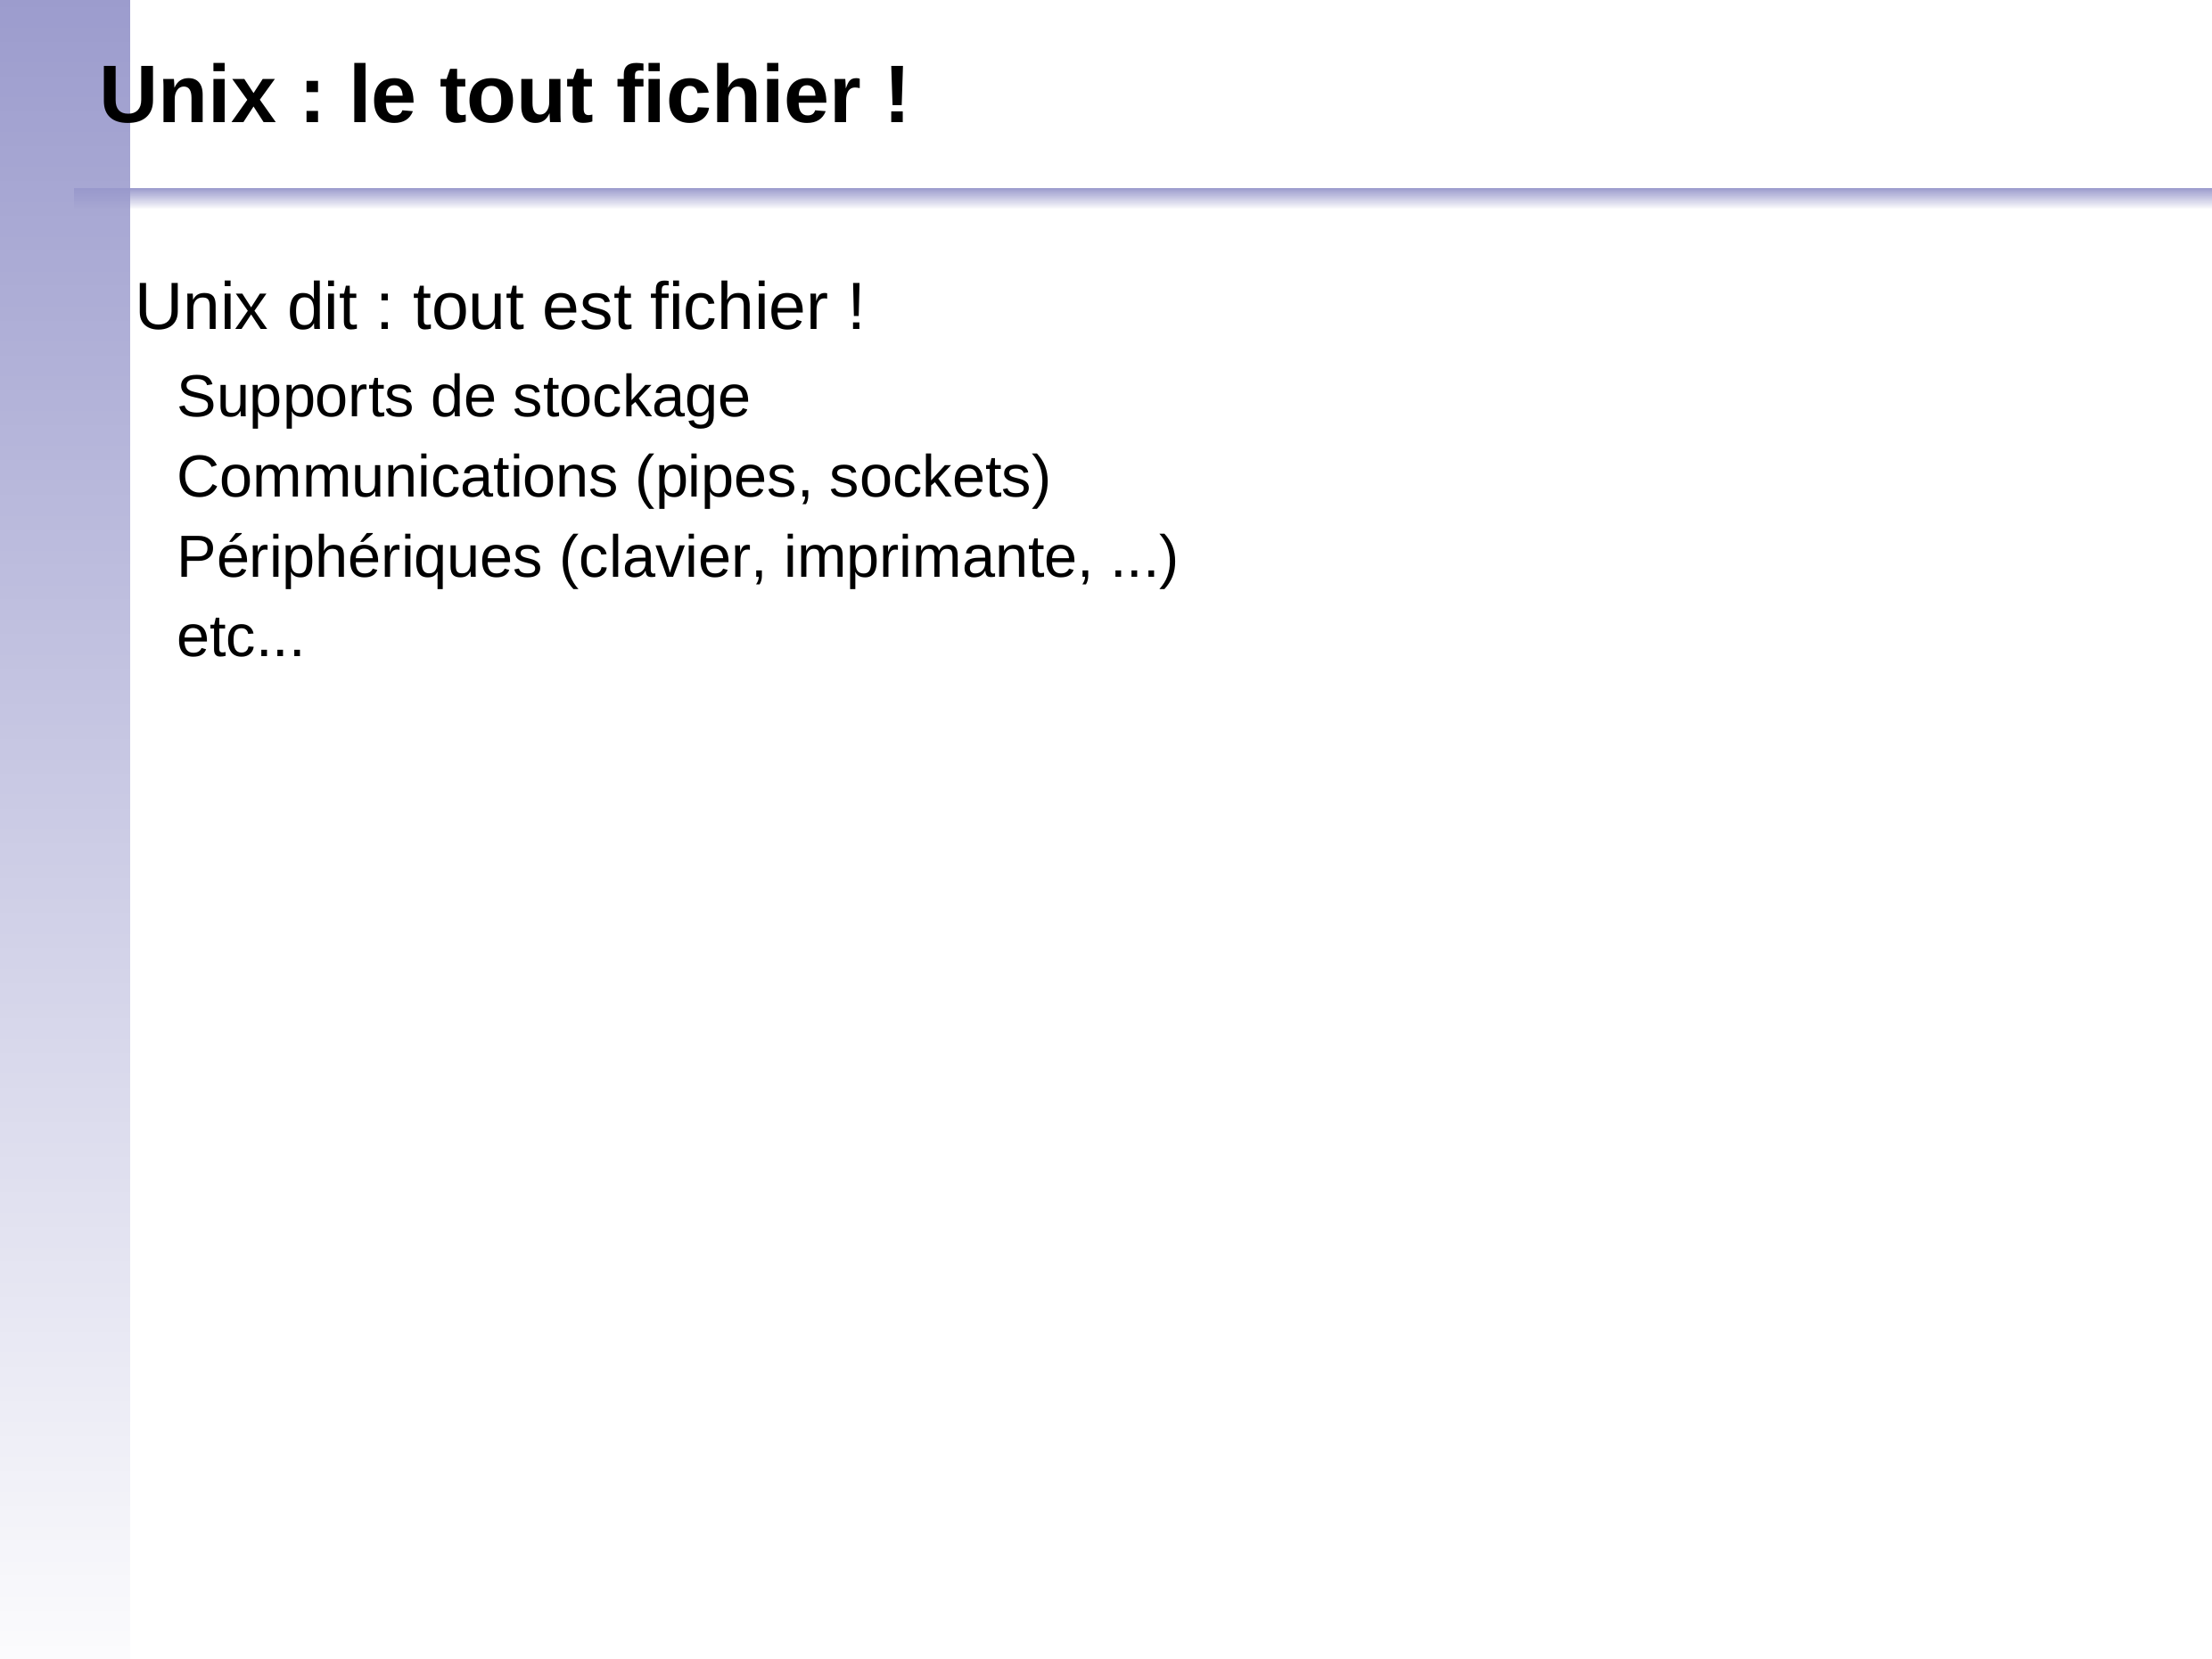

# Unix : le tout fichier !
Unix dit : tout est fichier !
Supports de stockage
Communications (pipes, sockets)
Périphériques (clavier, imprimante, ...)
etc...